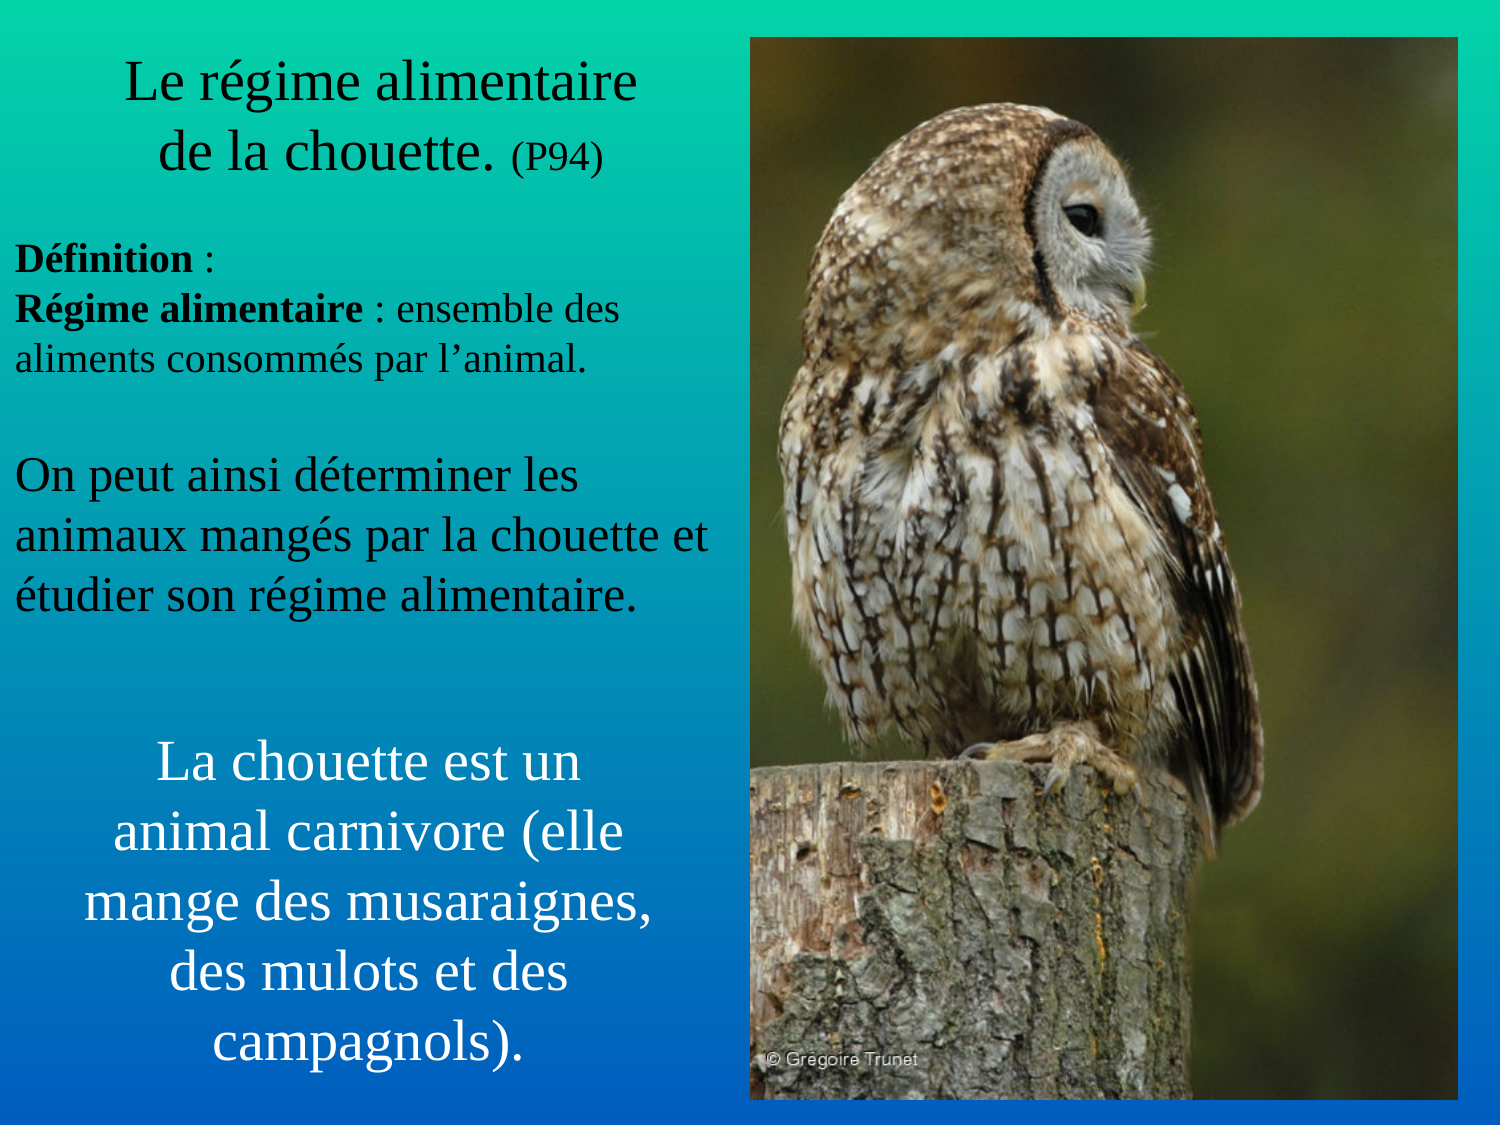

Le régime alimentaire de la chouette. (P94)
Définition :
Régime alimentaire : ensemble des aliments consommés par l’animal.
On peut ainsi déterminer les animaux mangés par la chouette et étudier son régime alimentaire.
La chouette est un animal carnivore (elle mange des musaraignes, des mulots et des campagnols).